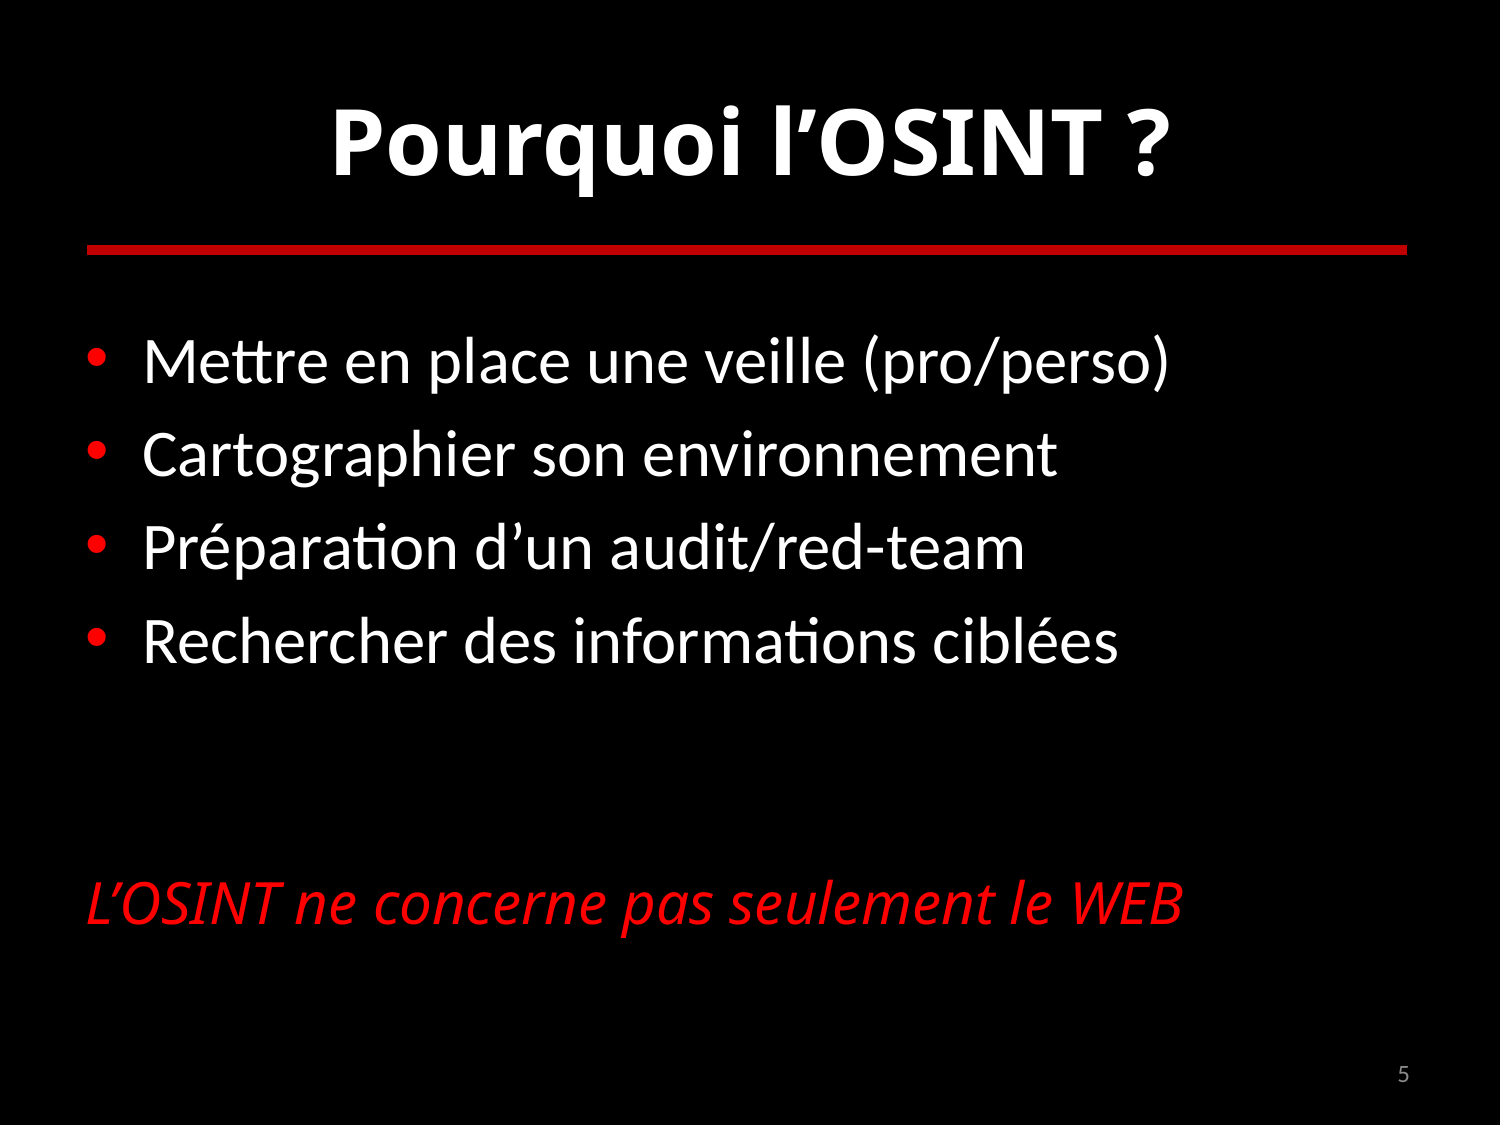

# Pourquoi l’OSINT ?
Mettre en place une veille (pro/perso)
Cartographier son environnement
Préparation d’un audit/red-team
Rechercher des informations ciblées
L’OSINT ne concerne pas seulement le WEB